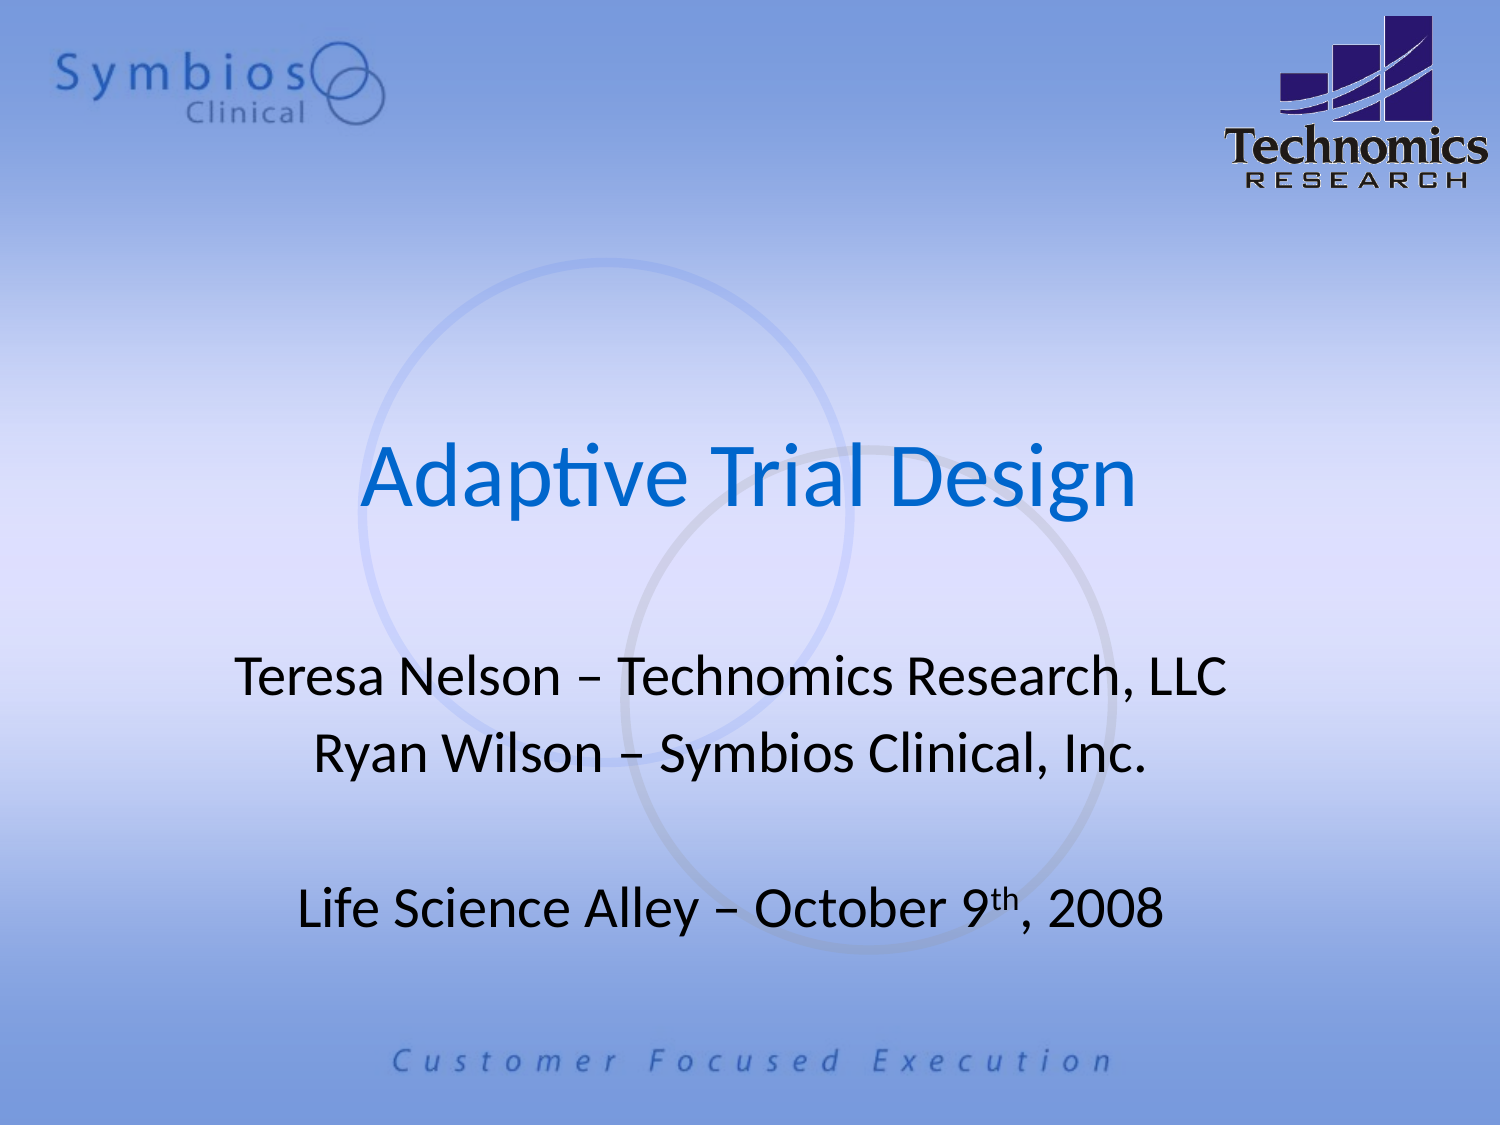

# Adaptive Trial Design
Teresa Nelson – Technomics Research, LLC
Ryan Wilson – Symbios Clinical, Inc.
Life Science Alley – October 9th, 2008